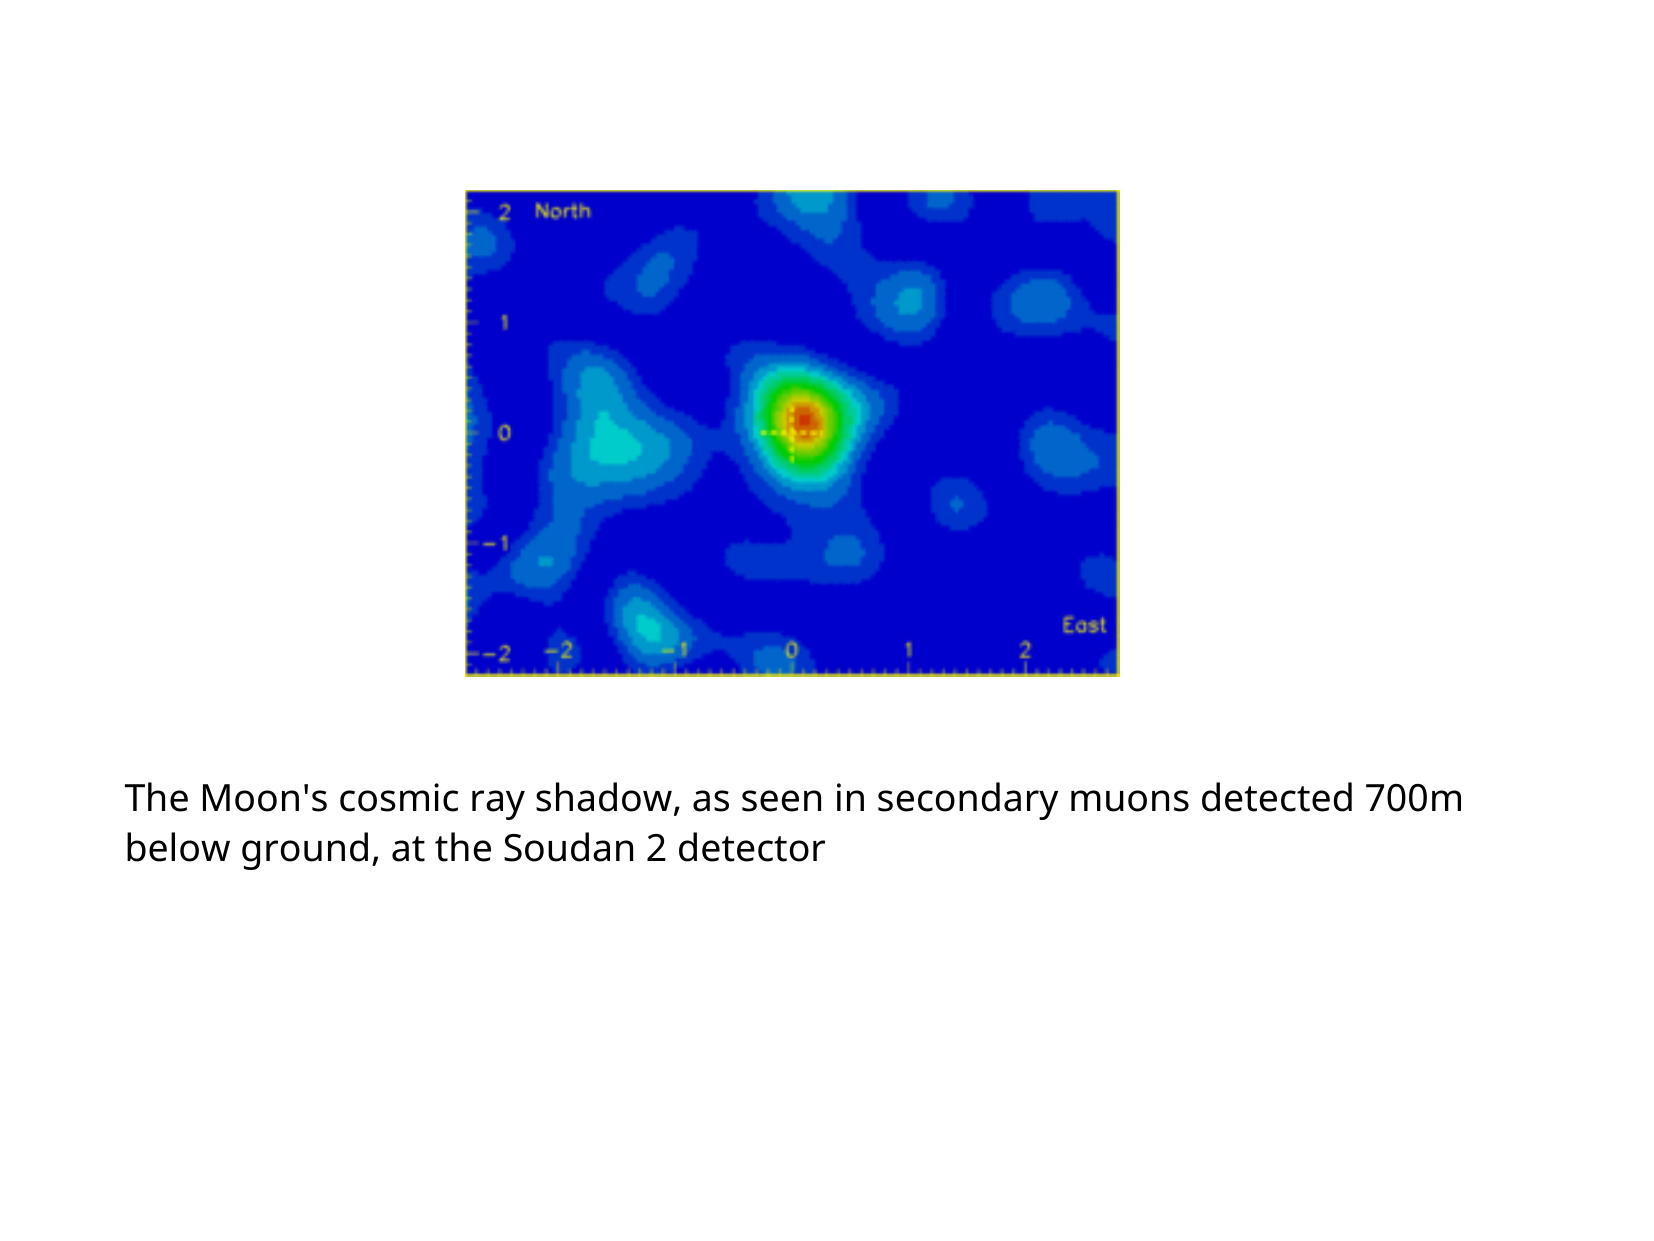

The Moon's cosmic ray shadow, as seen in secondary muons detected 700m below ground, at the Soudan 2 detector